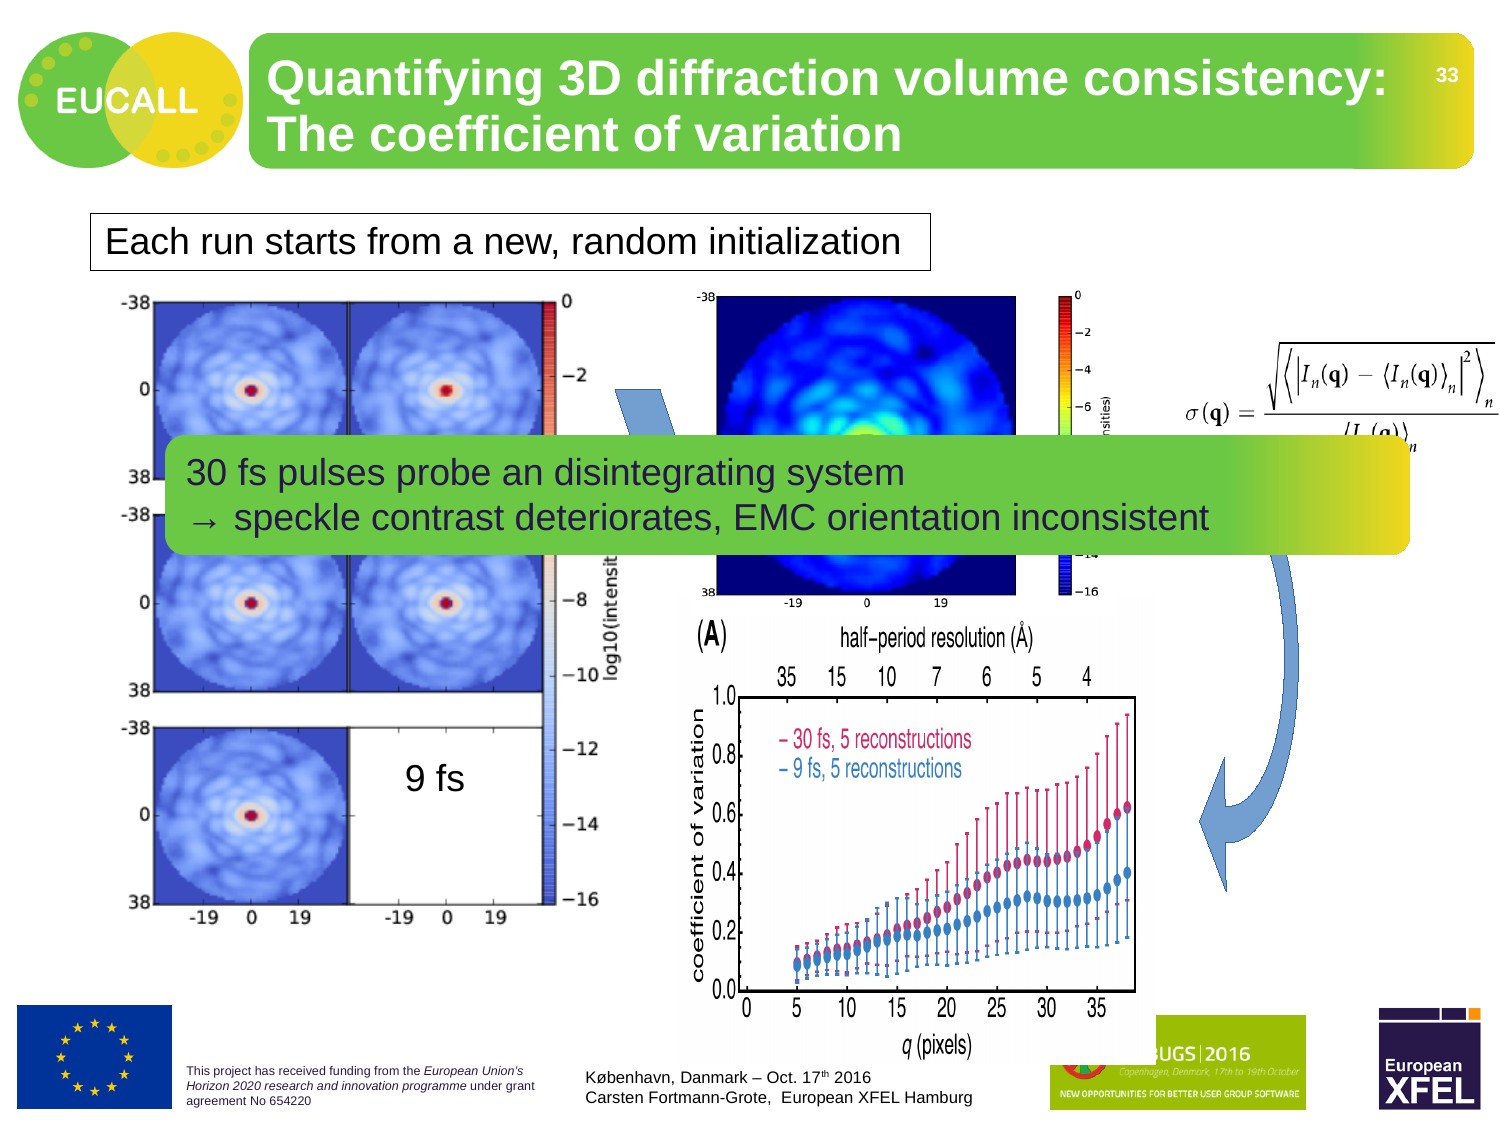

# Quantifying 3D diffraction volume consistency: The coefficient of variation
Each run starts from a new, random initialization
30 fs pulses probe an disintegrating system
→ speckle contrast deteriorates, EMC orientation inconsistent
9 fs